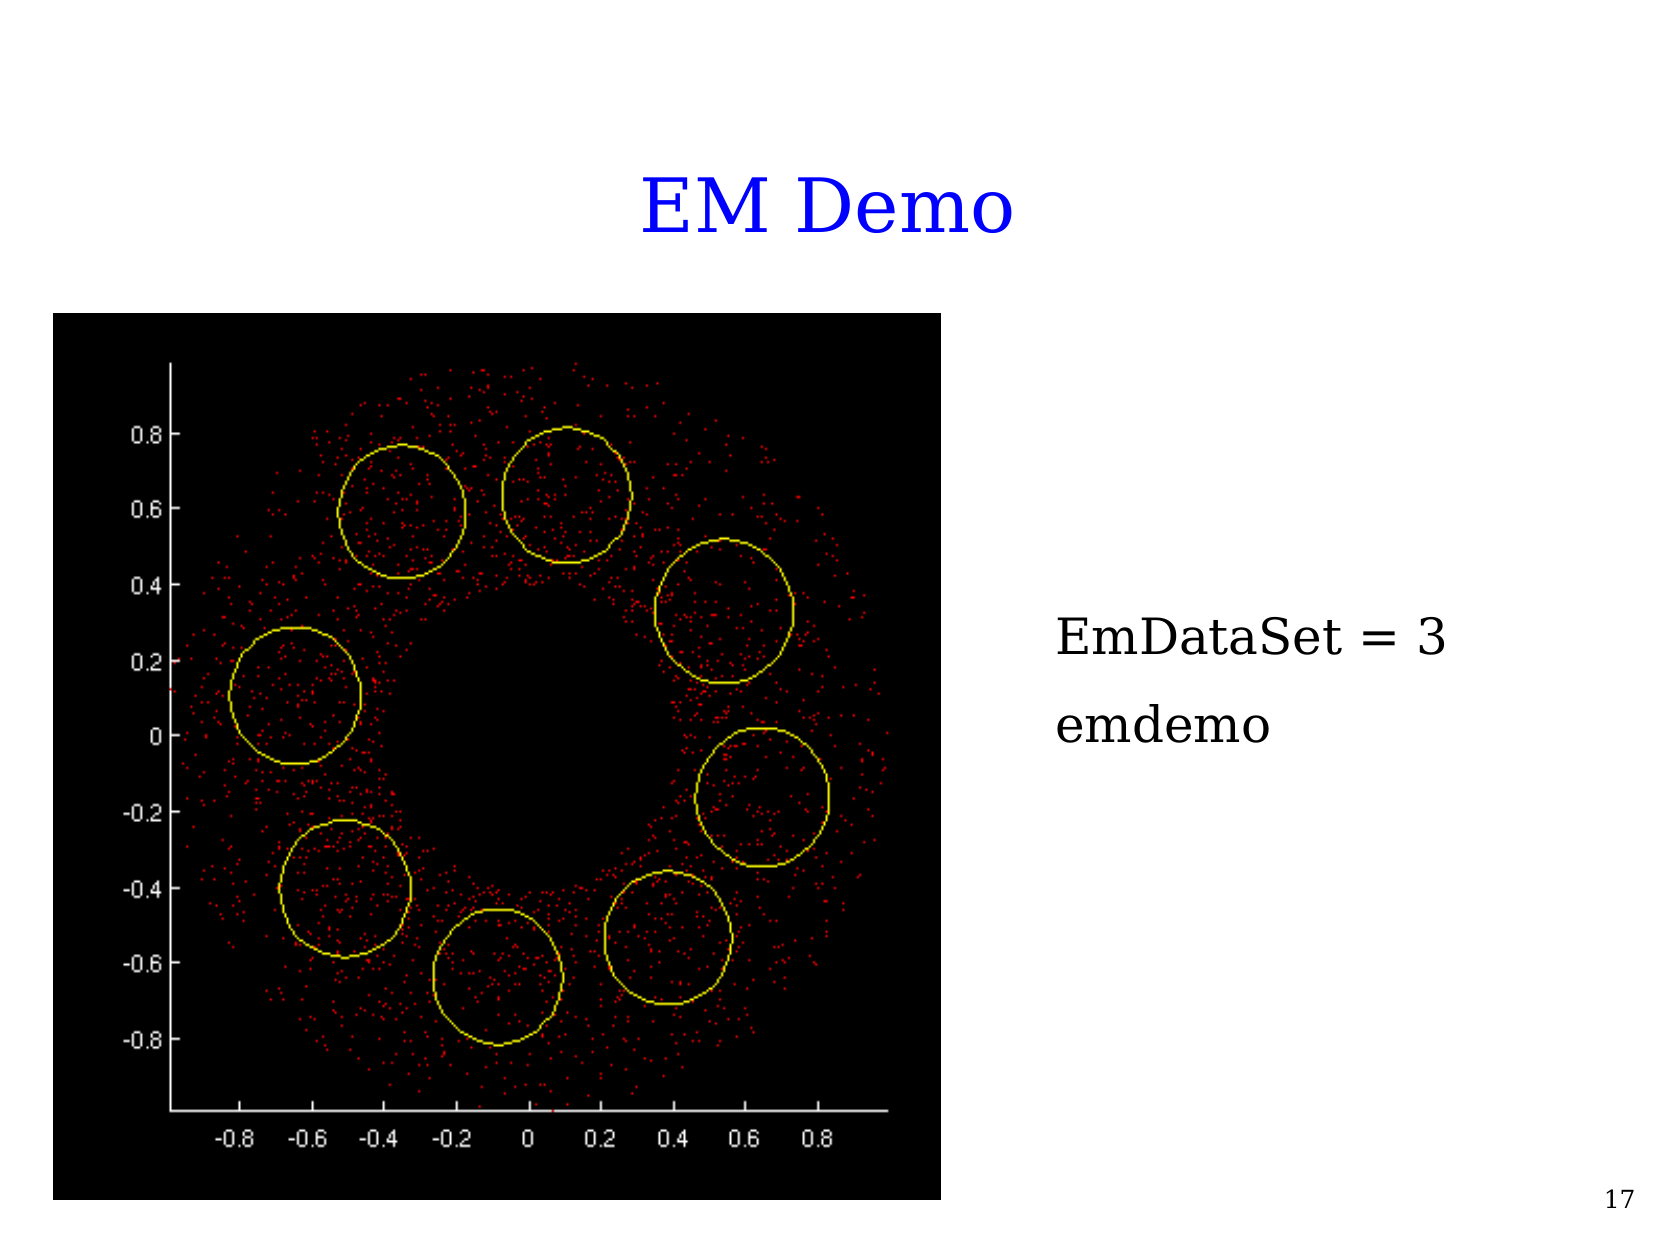

# EM Demo
EmDataSet = 3
emdemo